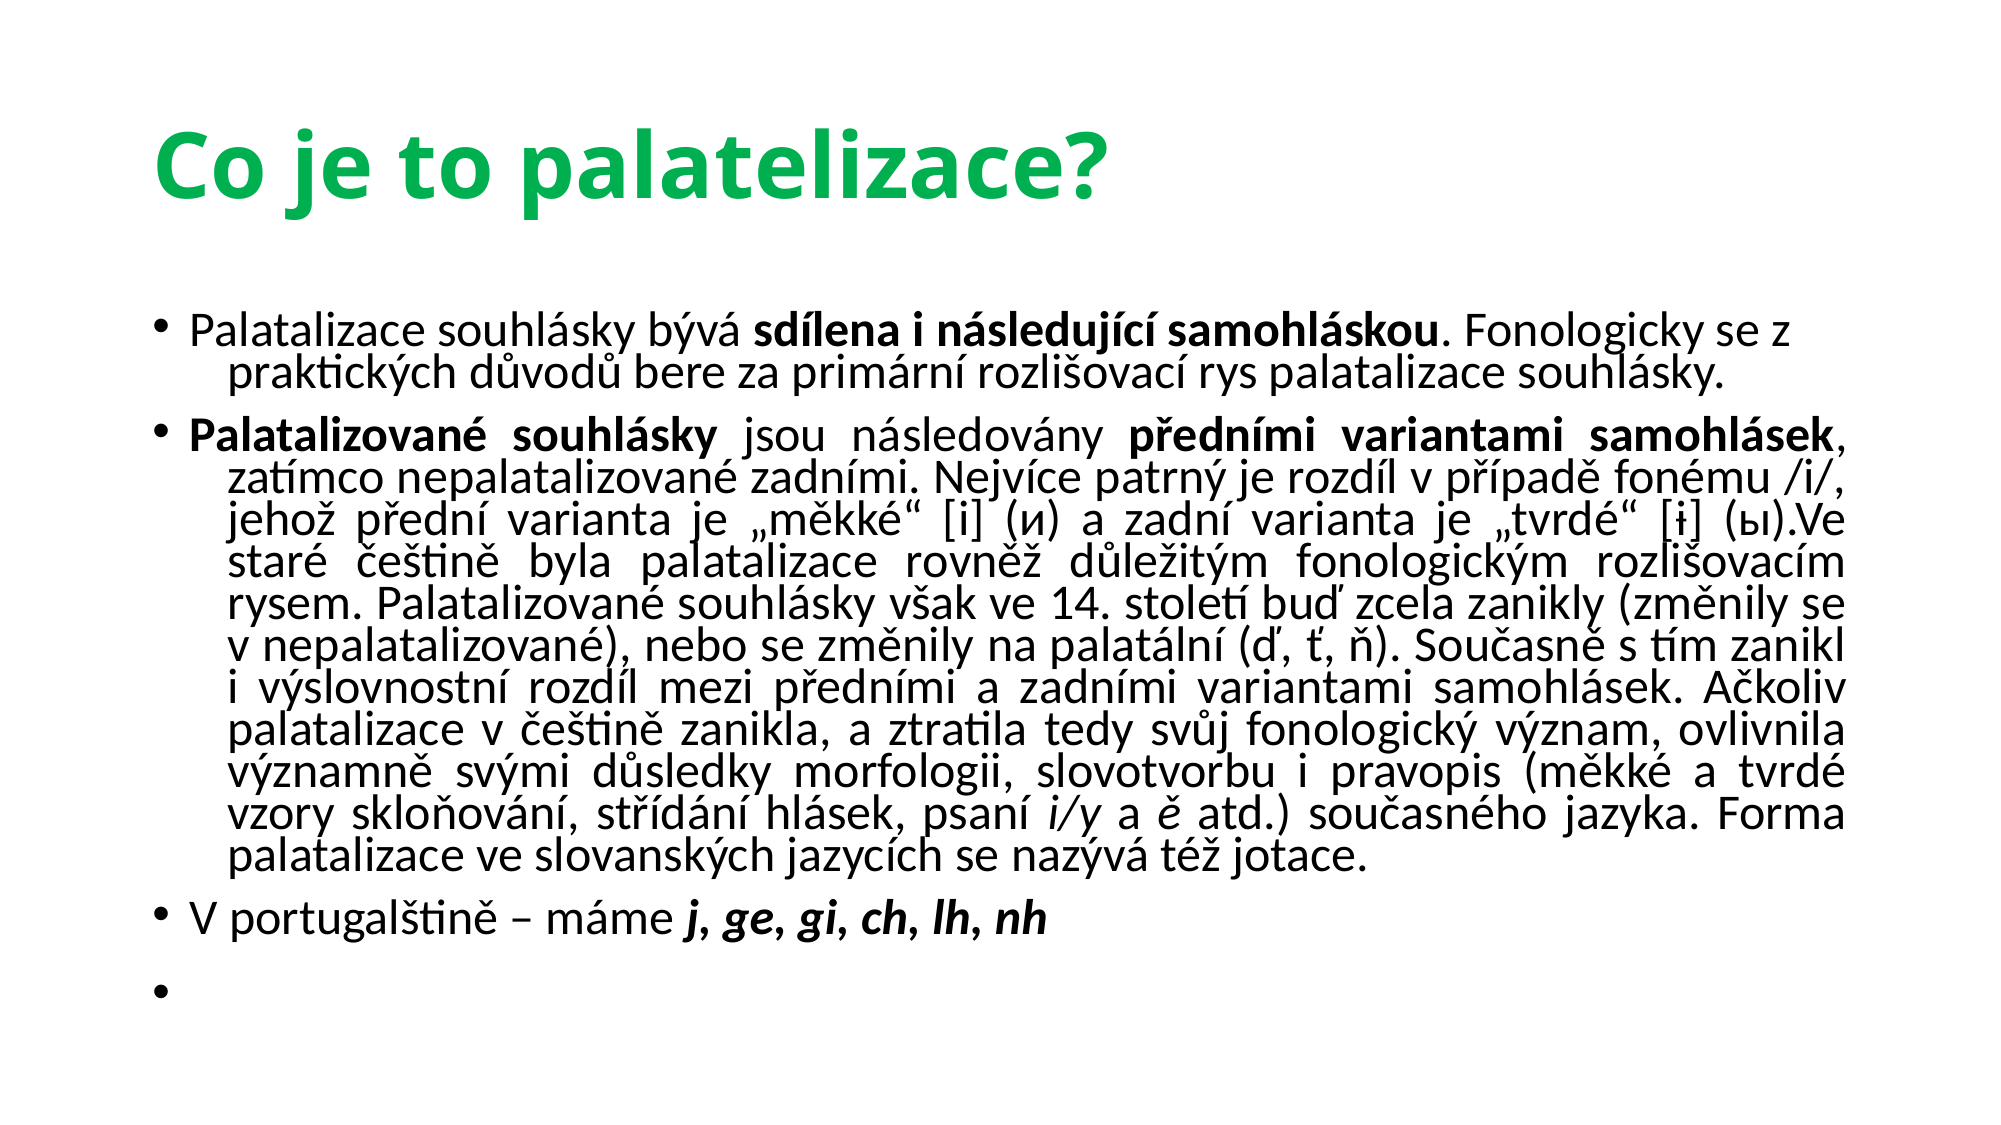

# Co je to palatelizace?
Palatalizace souhlásky bývá sdílena i následující samohláskou. Fonologicky se z praktických důvodů bere za primární rozlišovací rys palatalizace souhlásky.
Palatalizované souhlásky jsou následovány předními variantami samohlásek, zatímco nepalatalizované zadními. Nejvíce patrný je rozdíl v případě fonému /i/, jehož přední varianta je „měkké“ [i] (и) a zadní varianta je „tvrdé“ [ɨ] (ы).Ve staré češtině byla palatalizace rovněž důležitým fonologickým rozlišovacím rysem. Palatalizované souhlásky však ve 14. století buď zcela zanikly (změnily se v nepalatalizované), nebo se změnily na palatální (ď, ť, ň). Současně s tím zanikl i výslovnostní rozdíl mezi předními a zadními variantami samohlásek. Ačkoliv palatalizace v češtině zanikla, a ztratila tedy svůj fonologický význam, ovlivnila významně svými důsledky morfologii, slovotvorbu i pravopis (měkké a tvrdé vzory skloňování, střídání hlásek, psaní i/y a ě atd.) současného jazyka. Forma palatalizace ve slovanských jazycích se nazývá též jotace.
V portugalštině – máme j, ge, gi, ch, lh, nh